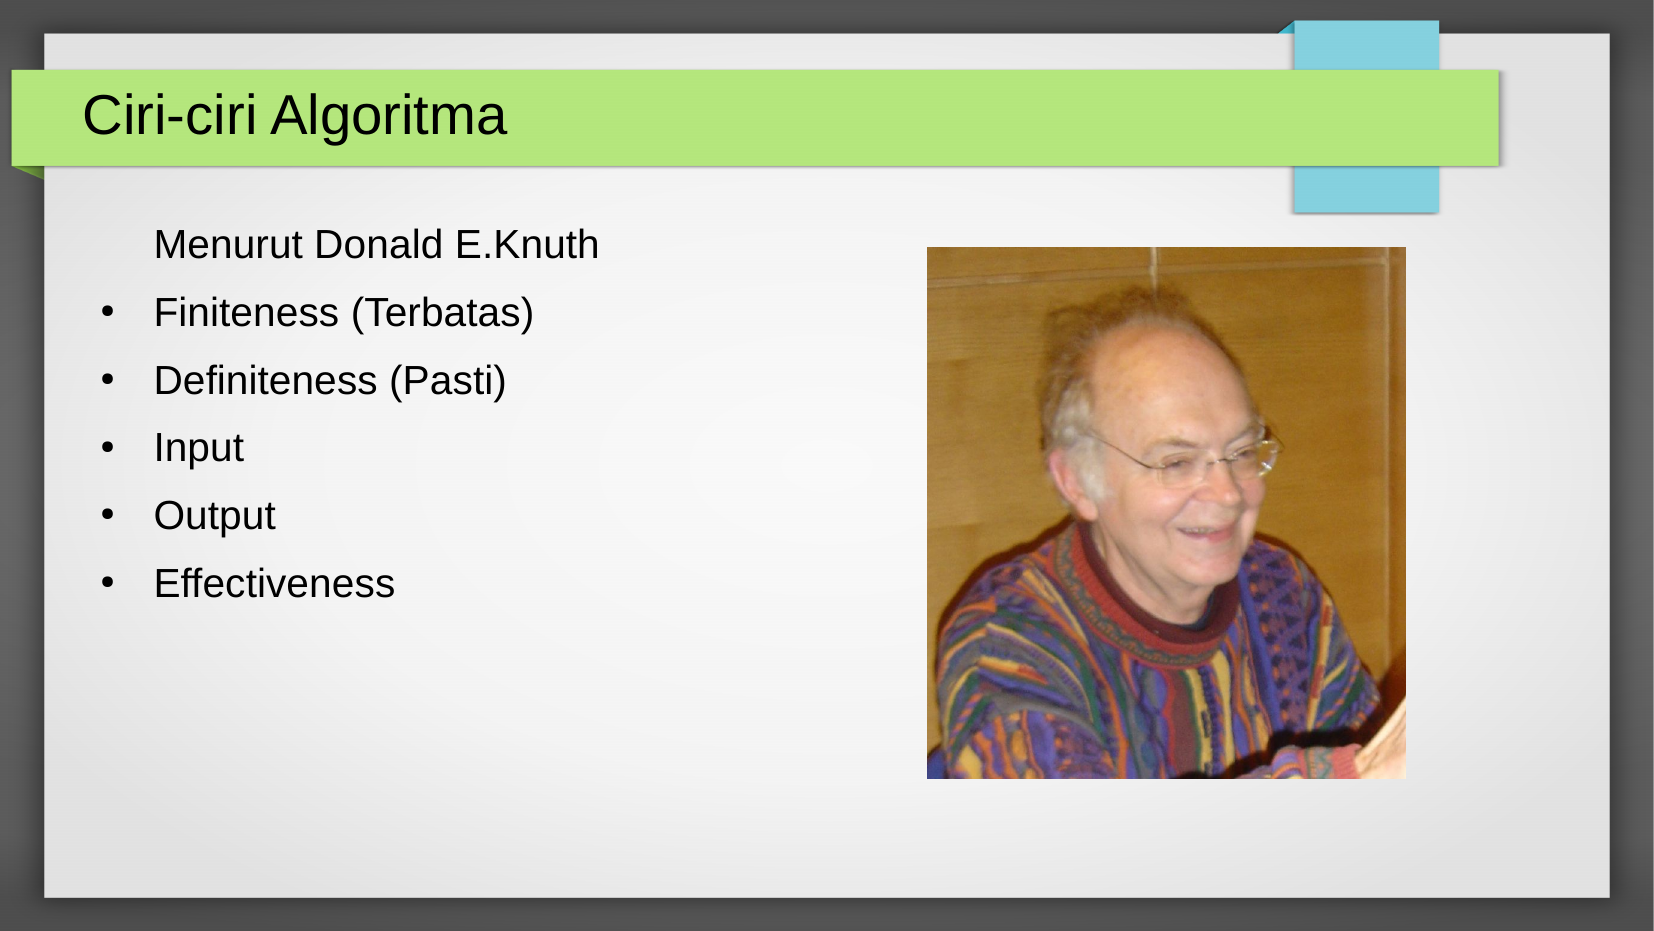

# Ciri-ciri Algoritma
Menurut Donald E.Knuth
Finiteness (Terbatas)
Definiteness (Pasti)
Input
Output
Effectiveness